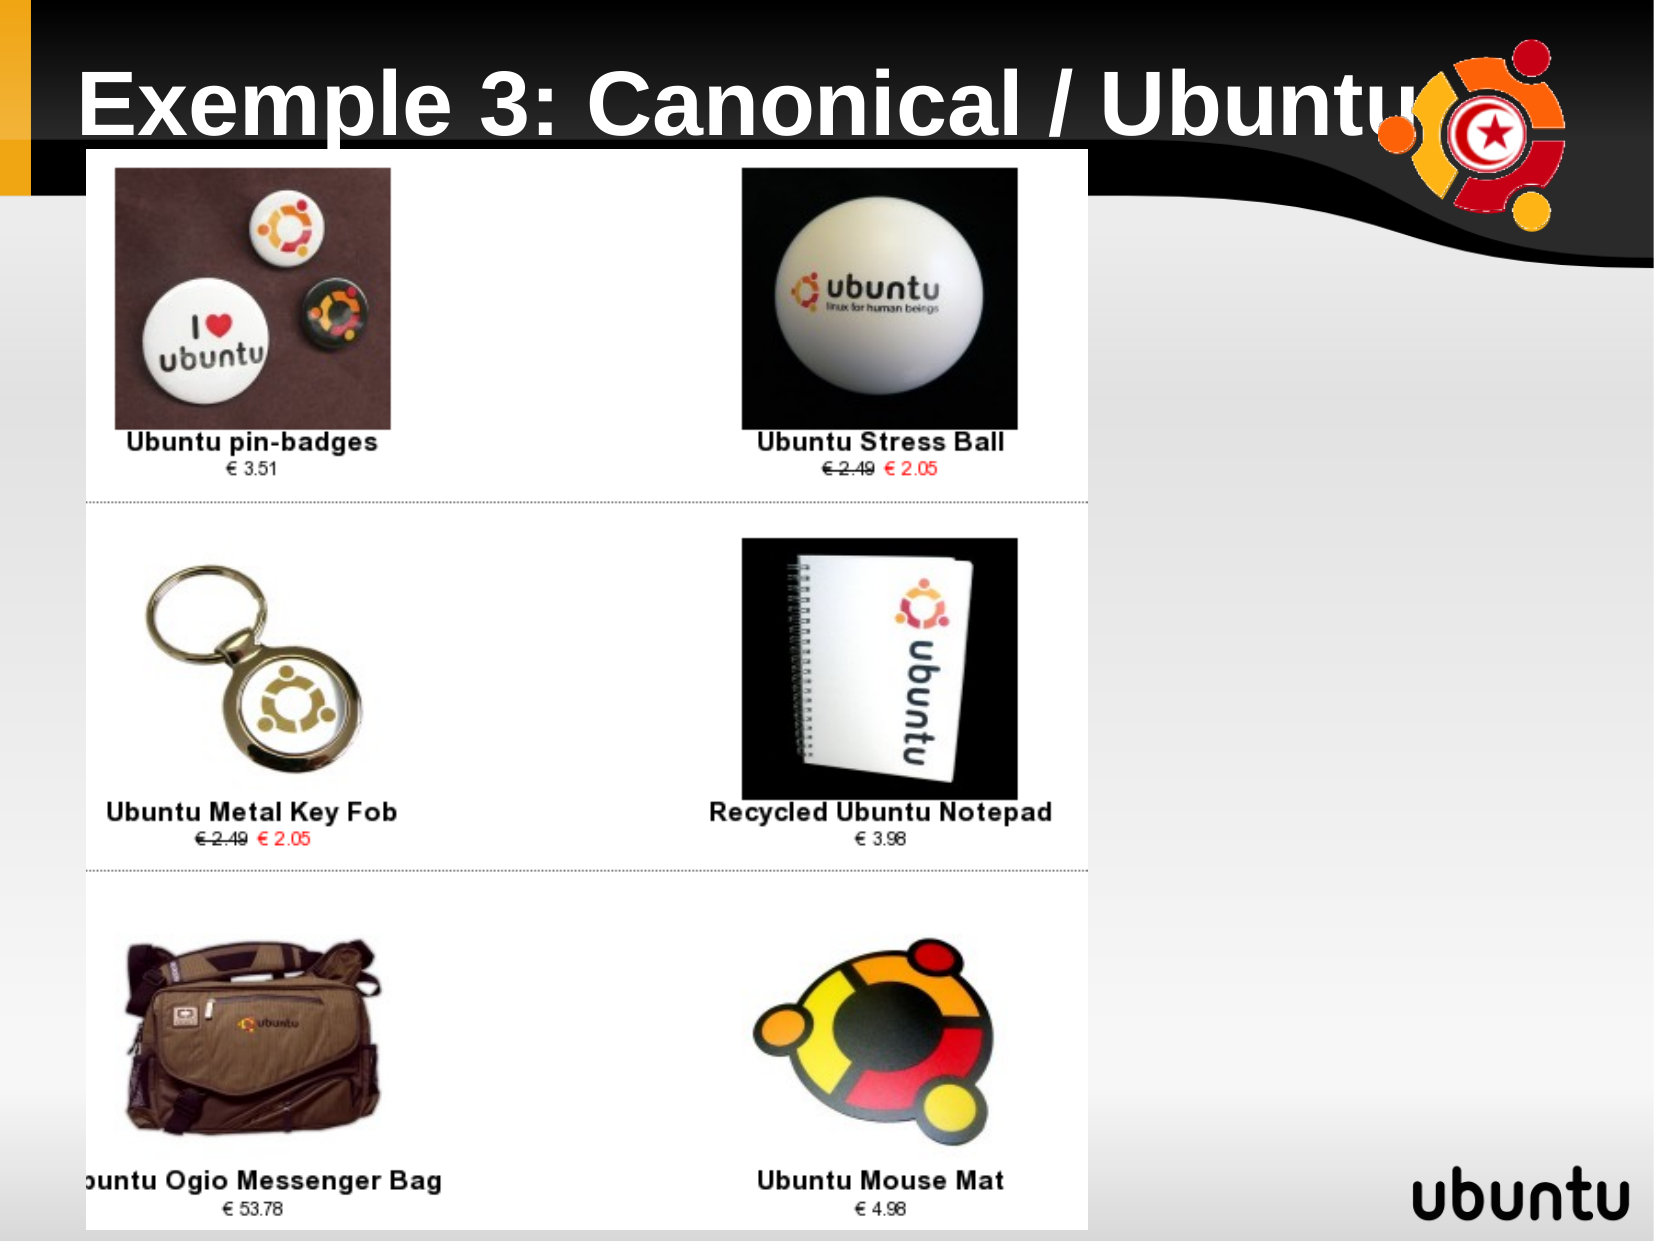

# Exemple 3: Canonical / Ubuntu
Exemple 3: Ubuntu